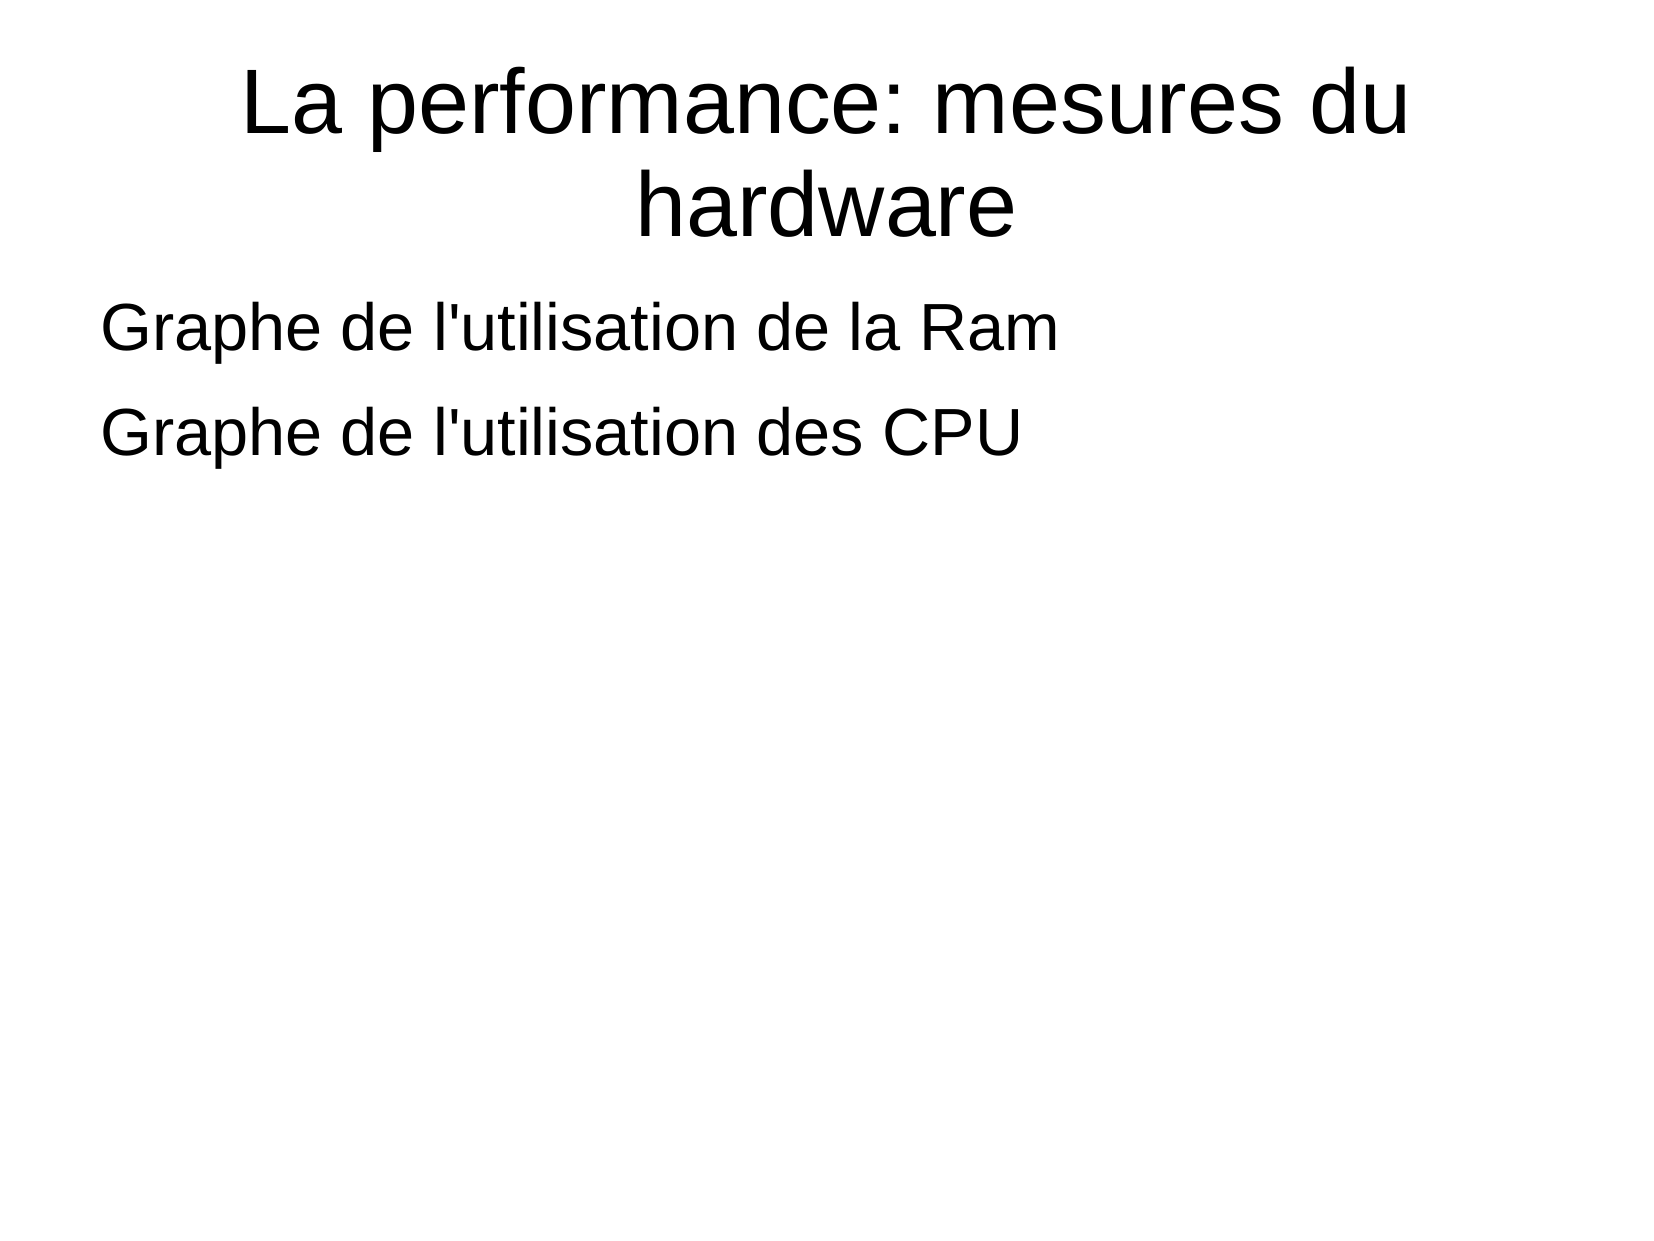

# La performance: mesures du hardware
Graphe de l'utilisation de la Ram
Graphe de l'utilisation des CPU